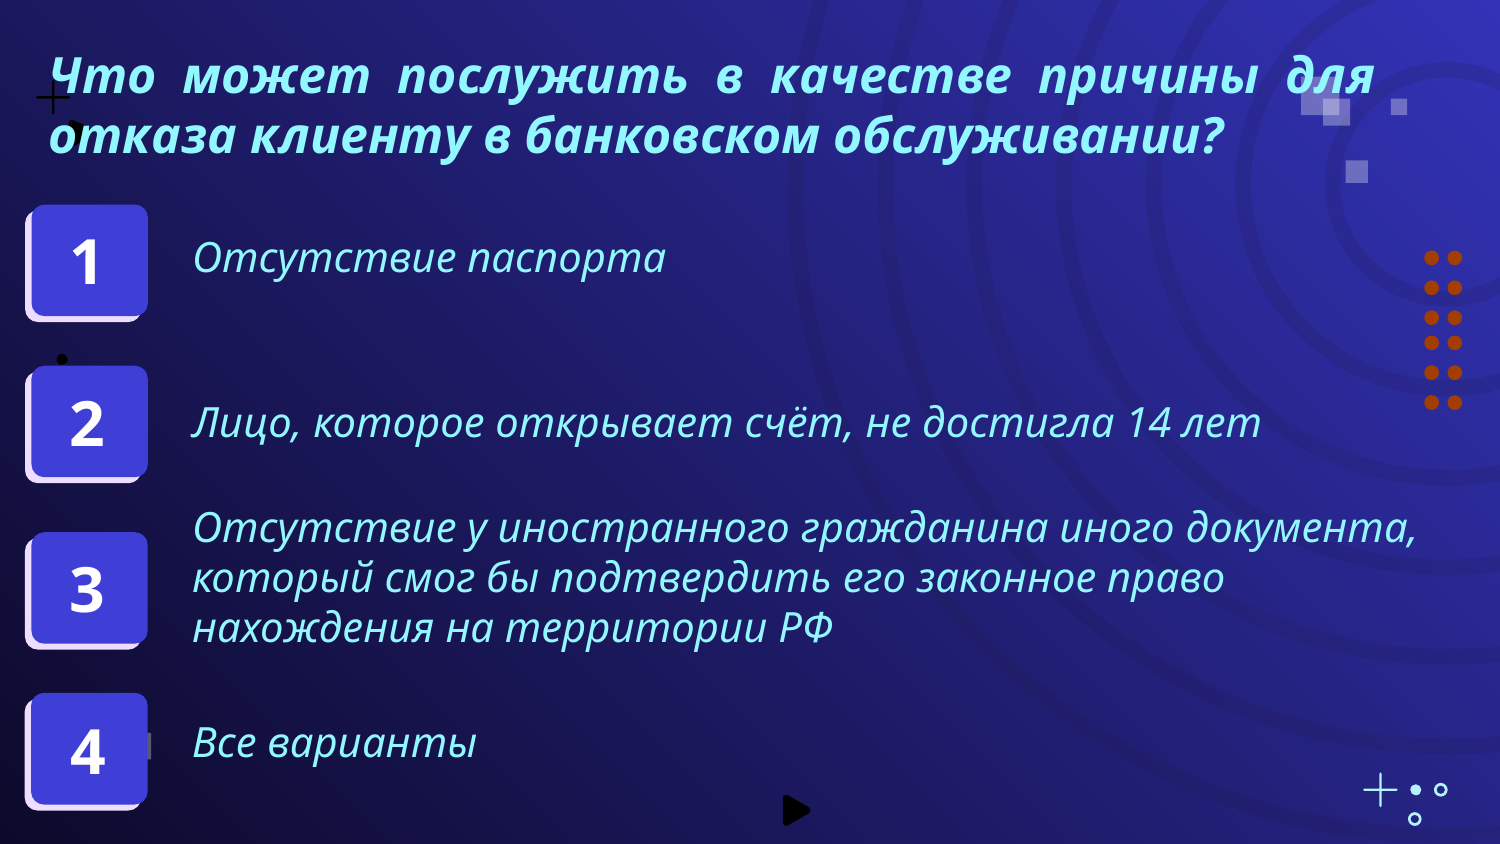

Что может послужить в качестве причины для отказа клиенту в банковском обслуживании?
Отсутствие паспорта
1
# Лицо, которое открывает счёт, не достигла 14 лет
2
Отсутствие у иностранного гражданина иного документа, который смог бы подтвердить его законное право нахождения на территории РФ
3
4
Все варианты